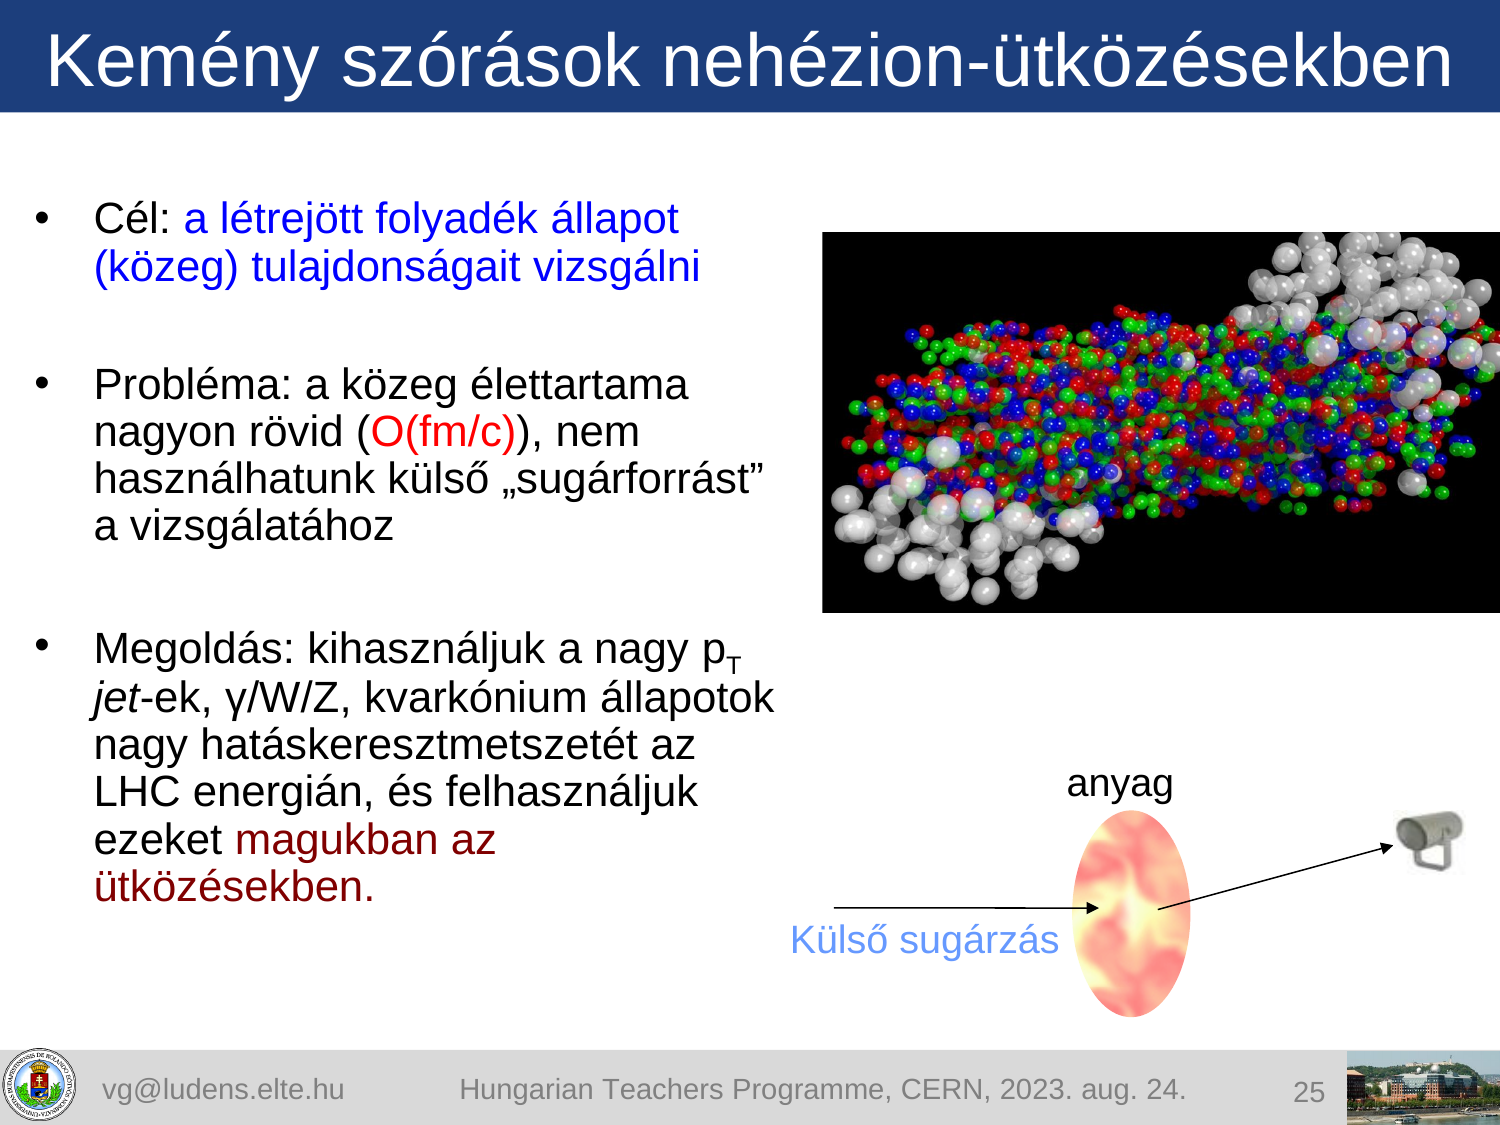

# Kemény szórások nehézion-ütközésekben
Cél: a létrejött folyadék állapot (közeg) tulajdonságait vizsgálni
Probléma: a közeg élettartama nagyon rövid (O(fm/c)), nem használhatunk külső „sugárforrást” a vizsgálatához
Megoldás: kihasználjuk a nagy pT jet-ek, γ/W/Z, kvarkónium állapotok nagy hatáskeresztmetszetét az LHC energián, és felhasználjuk ezeket magukban az ütközésekben.
anyag
Külső sugárzás
25